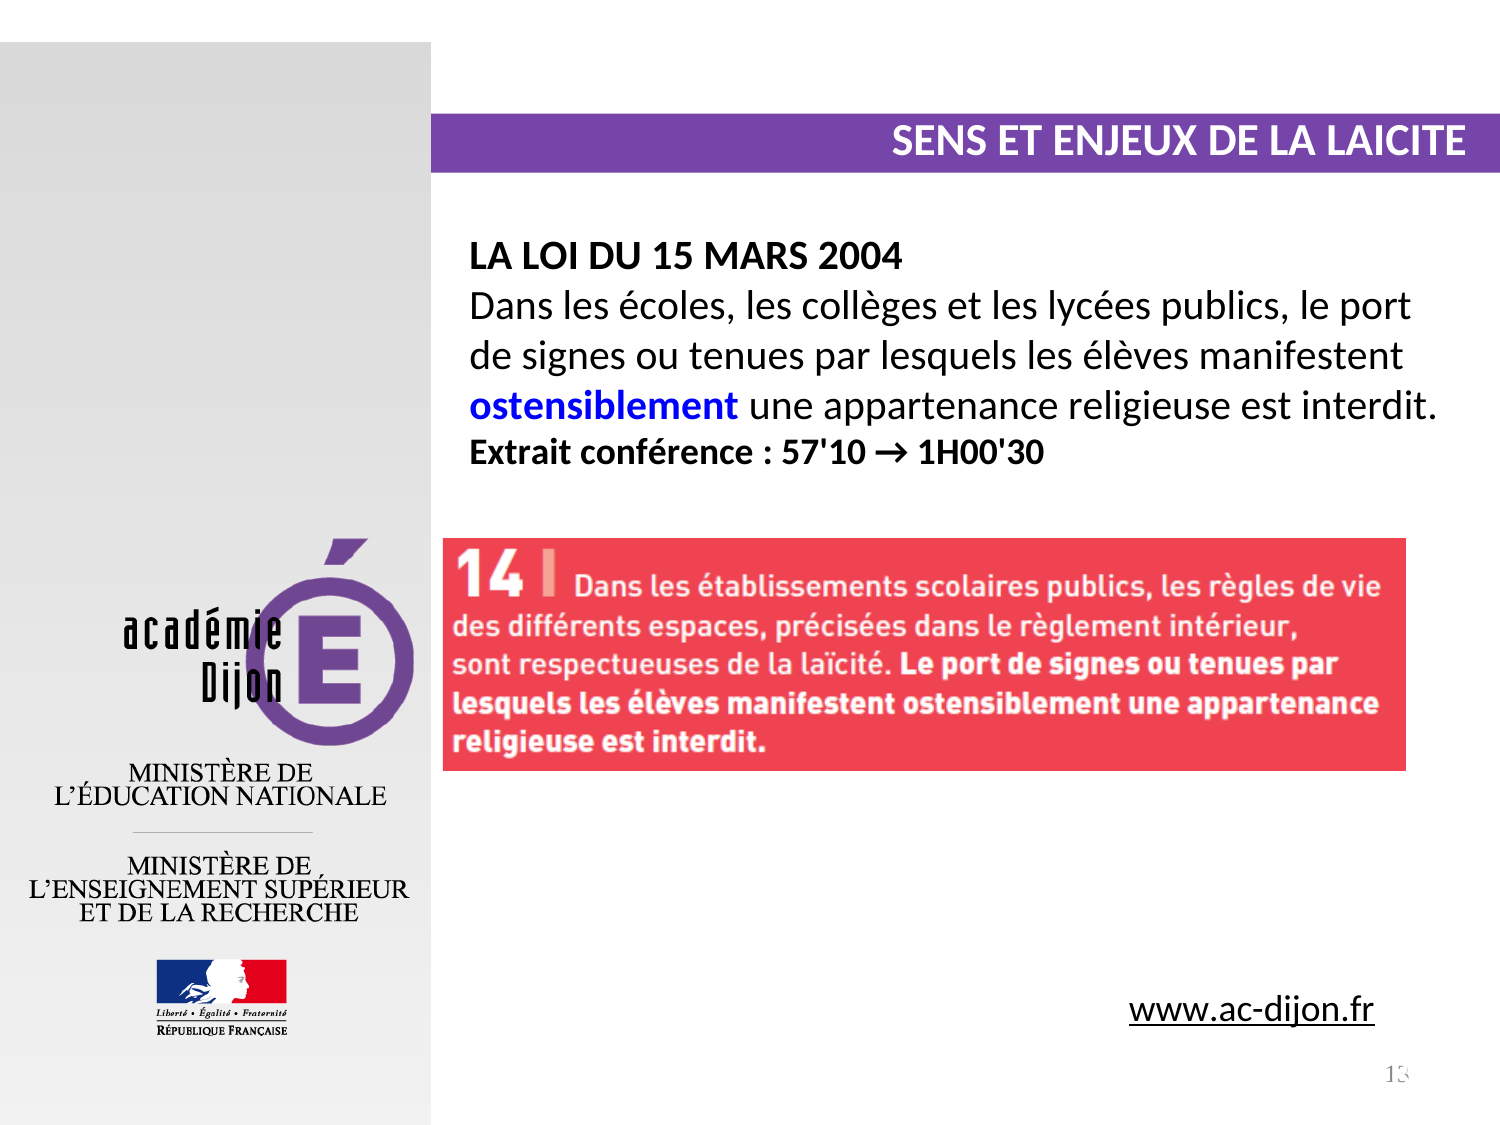

SENS ET ENJEUX DE LA LAICITE
LA LOI DU 15 MARS 2004
Dans les écoles, les collèges et les lycées publics, le port de signes ou tenues par lesquels les élèves manifestent ostensiblement une appartenance religieuse est interdit.
Extrait conférence : 57'10 → 1H00'30
13